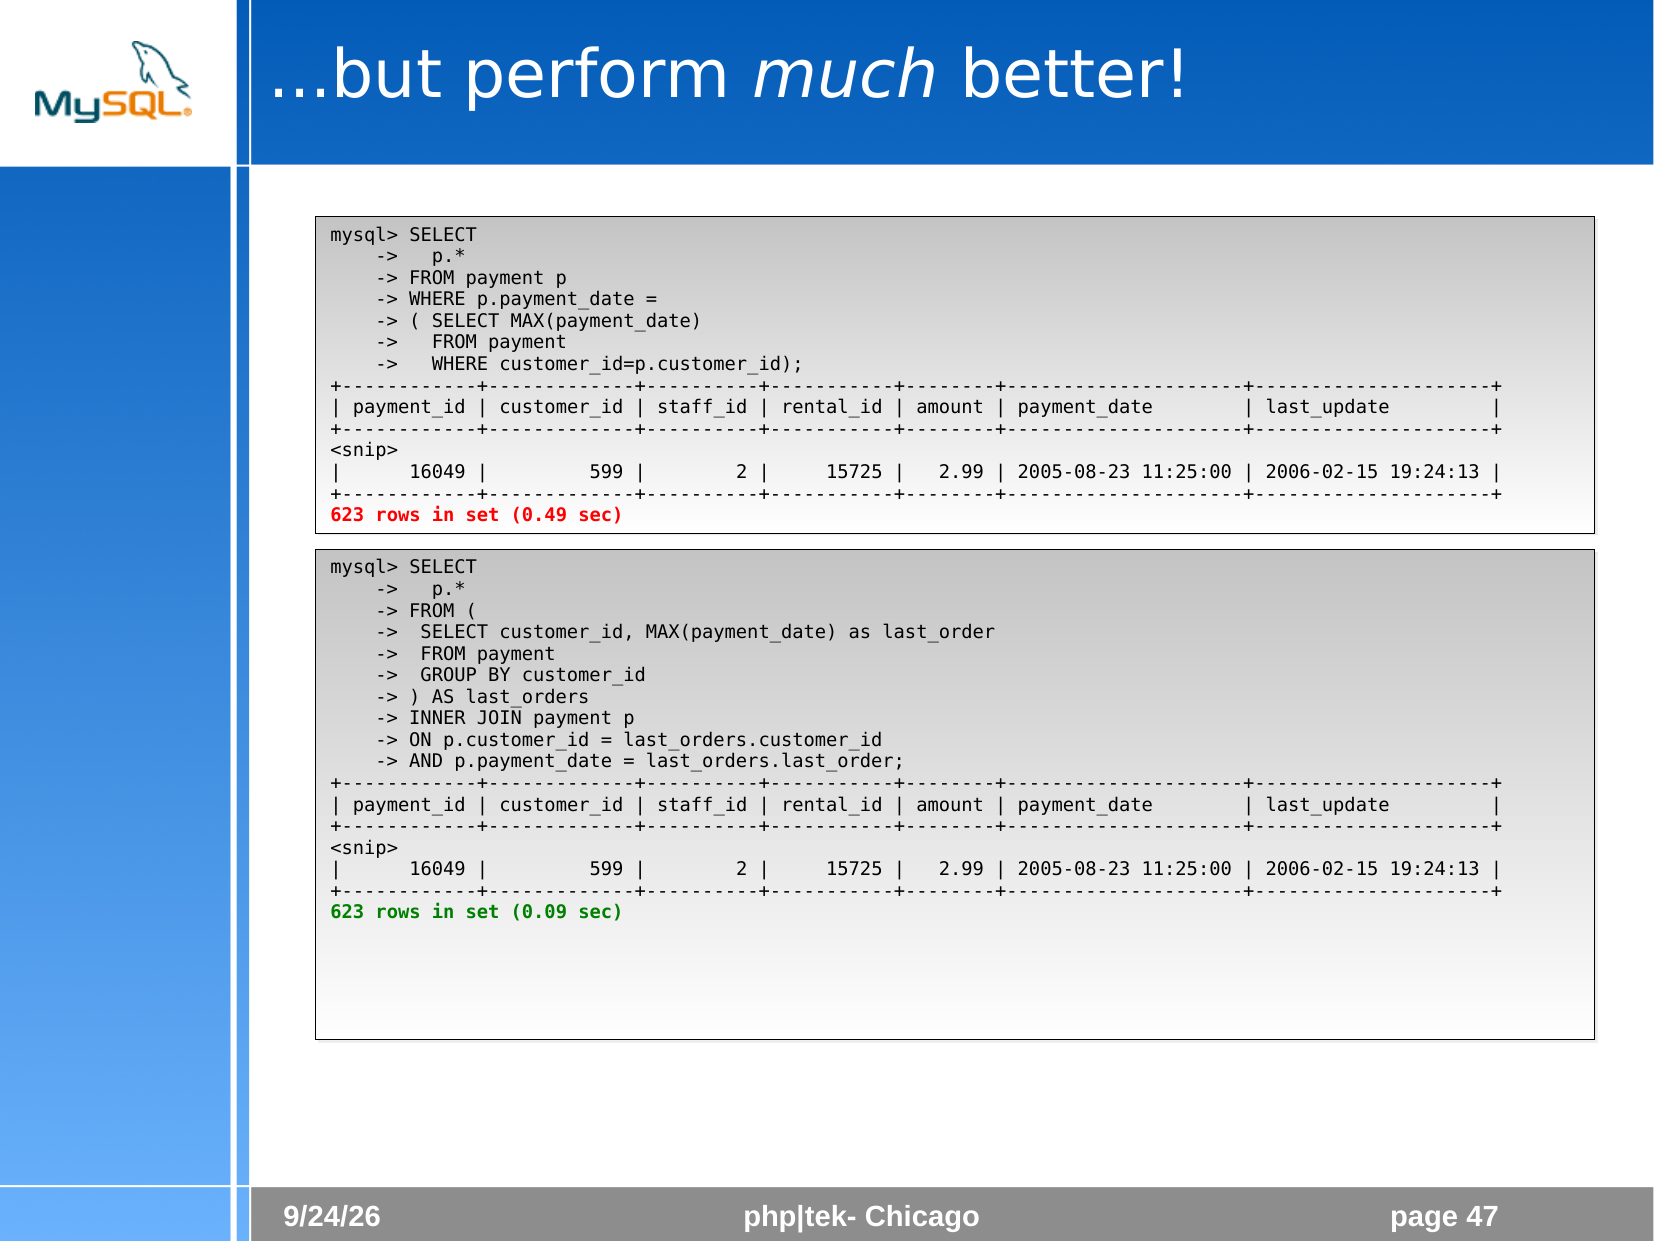

# ...but perform much better!
mysql> SELECT
 -> p.*
 -> FROM payment p
 -> WHERE p.payment_date =
 -> ( SELECT MAX(payment_date)
 -> FROM payment
 -> WHERE customer_id=p.customer_id);
+------------+-------------+----------+-----------+--------+---------------------+---------------------+
| payment_id | customer_id | staff_id | rental_id | amount | payment_date | last_update |
+------------+-------------+----------+-----------+--------+---------------------+---------------------+
<snip>
| 16049 | 599 | 2 | 15725 | 2.99 | 2005-08-23 11:25:00 | 2006-02-15 19:24:13 |
+------------+-------------+----------+-----------+--------+---------------------+---------------------+
623 rows in set (0.49 sec)
mysql> SELECT
 -> p.*
 -> FROM (
 -> SELECT customer_id, MAX(payment_date) as last_order
 -> FROM payment
 -> GROUP BY customer_id
 -> ) AS last_orders
 -> INNER JOIN payment p
 -> ON p.customer_id = last_orders.customer_id
 -> AND p.payment_date = last_orders.last_order;
+------------+-------------+----------+-----------+--------+---------------------+---------------------+
| payment_id | customer_id | staff_id | rental_id | amount | payment_date | last_update |
+------------+-------------+----------+-----------+--------+---------------------+---------------------+
<snip>
| 16049 | 599 | 2 | 15725 | 2.99 | 2005-08-23 11:25:00 | 2006-02-15 19:24:13 |
+------------+-------------+----------+-----------+--------+---------------------+---------------------+
623 rows in set (0.09 sec)